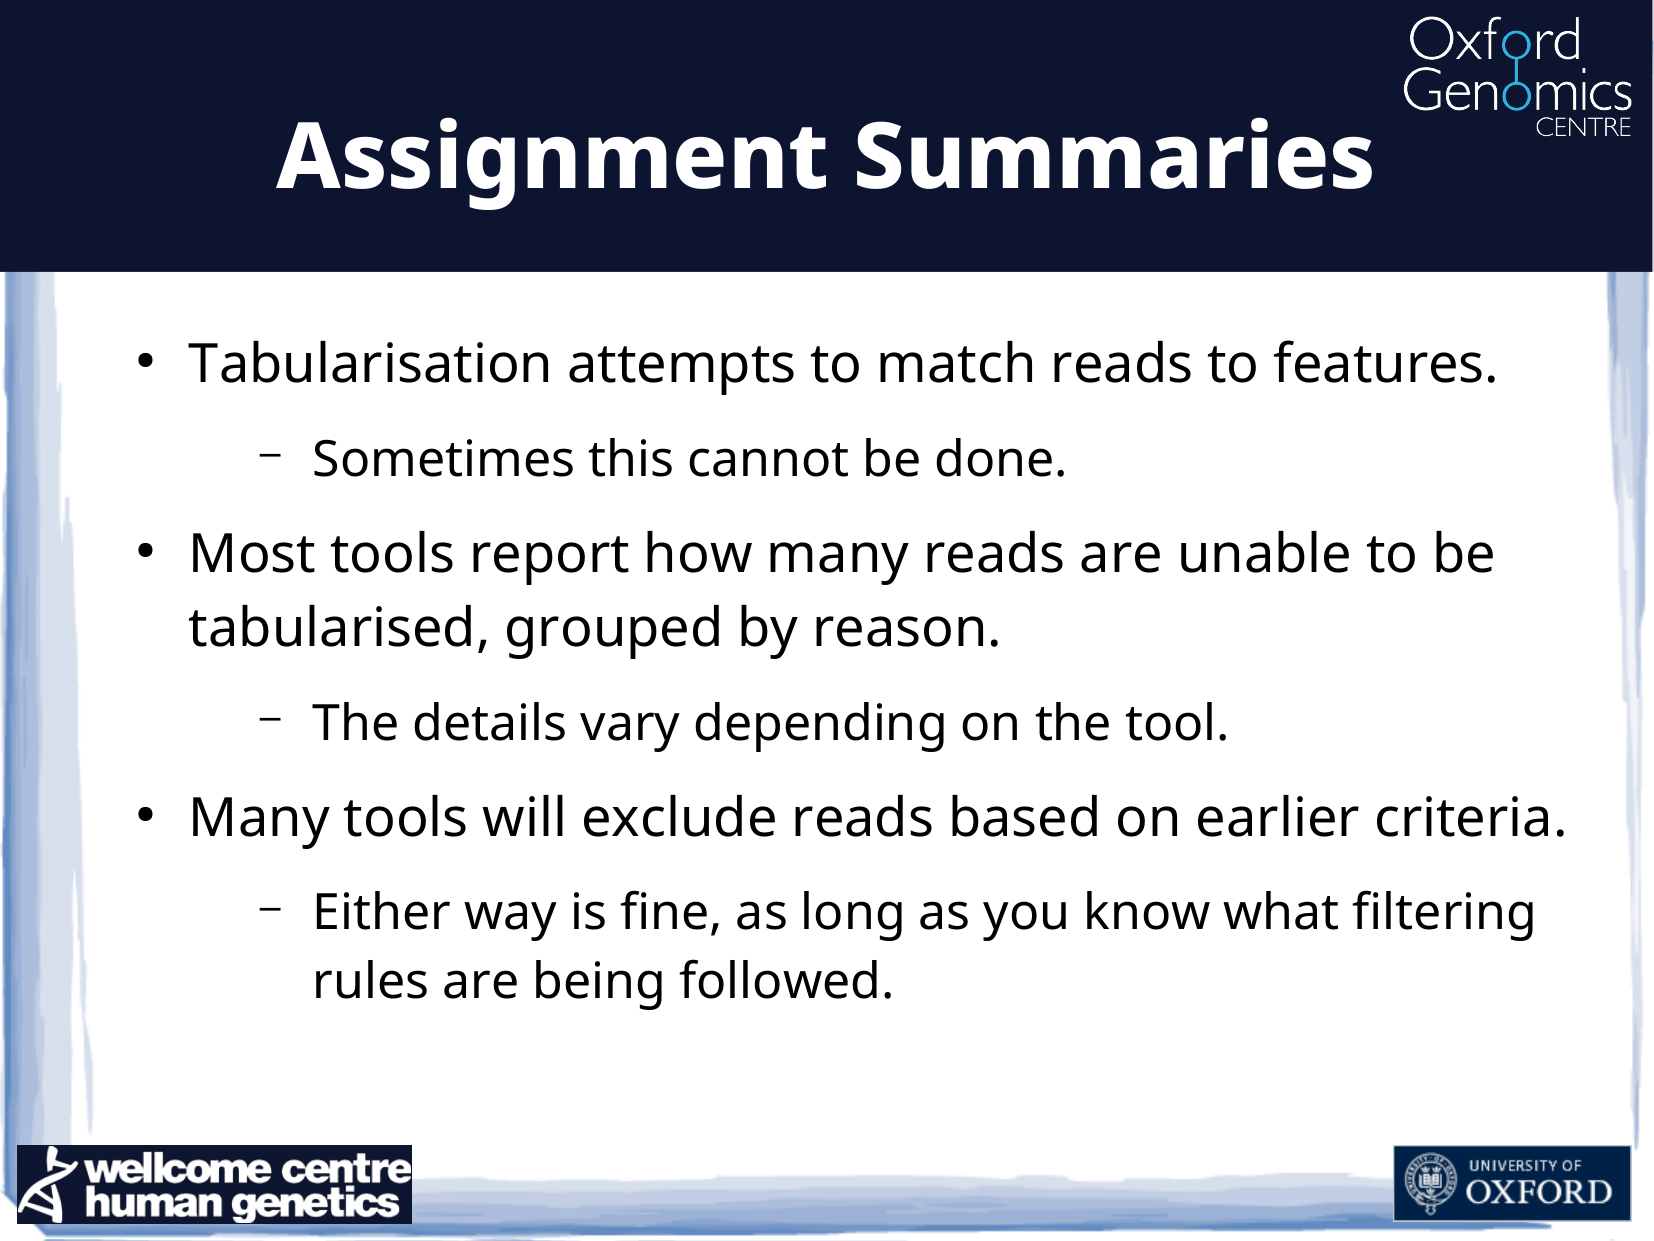

# Assignment Summaries
Tabularisation attempts to match reads to features.
Sometimes this cannot be done.
Most tools report how many reads are unable to be tabularised, grouped by reason.
The details vary depending on the tool.
Many tools will exclude reads based on earlier criteria.
Either way is fine, as long as you know what filtering rules are being followed.